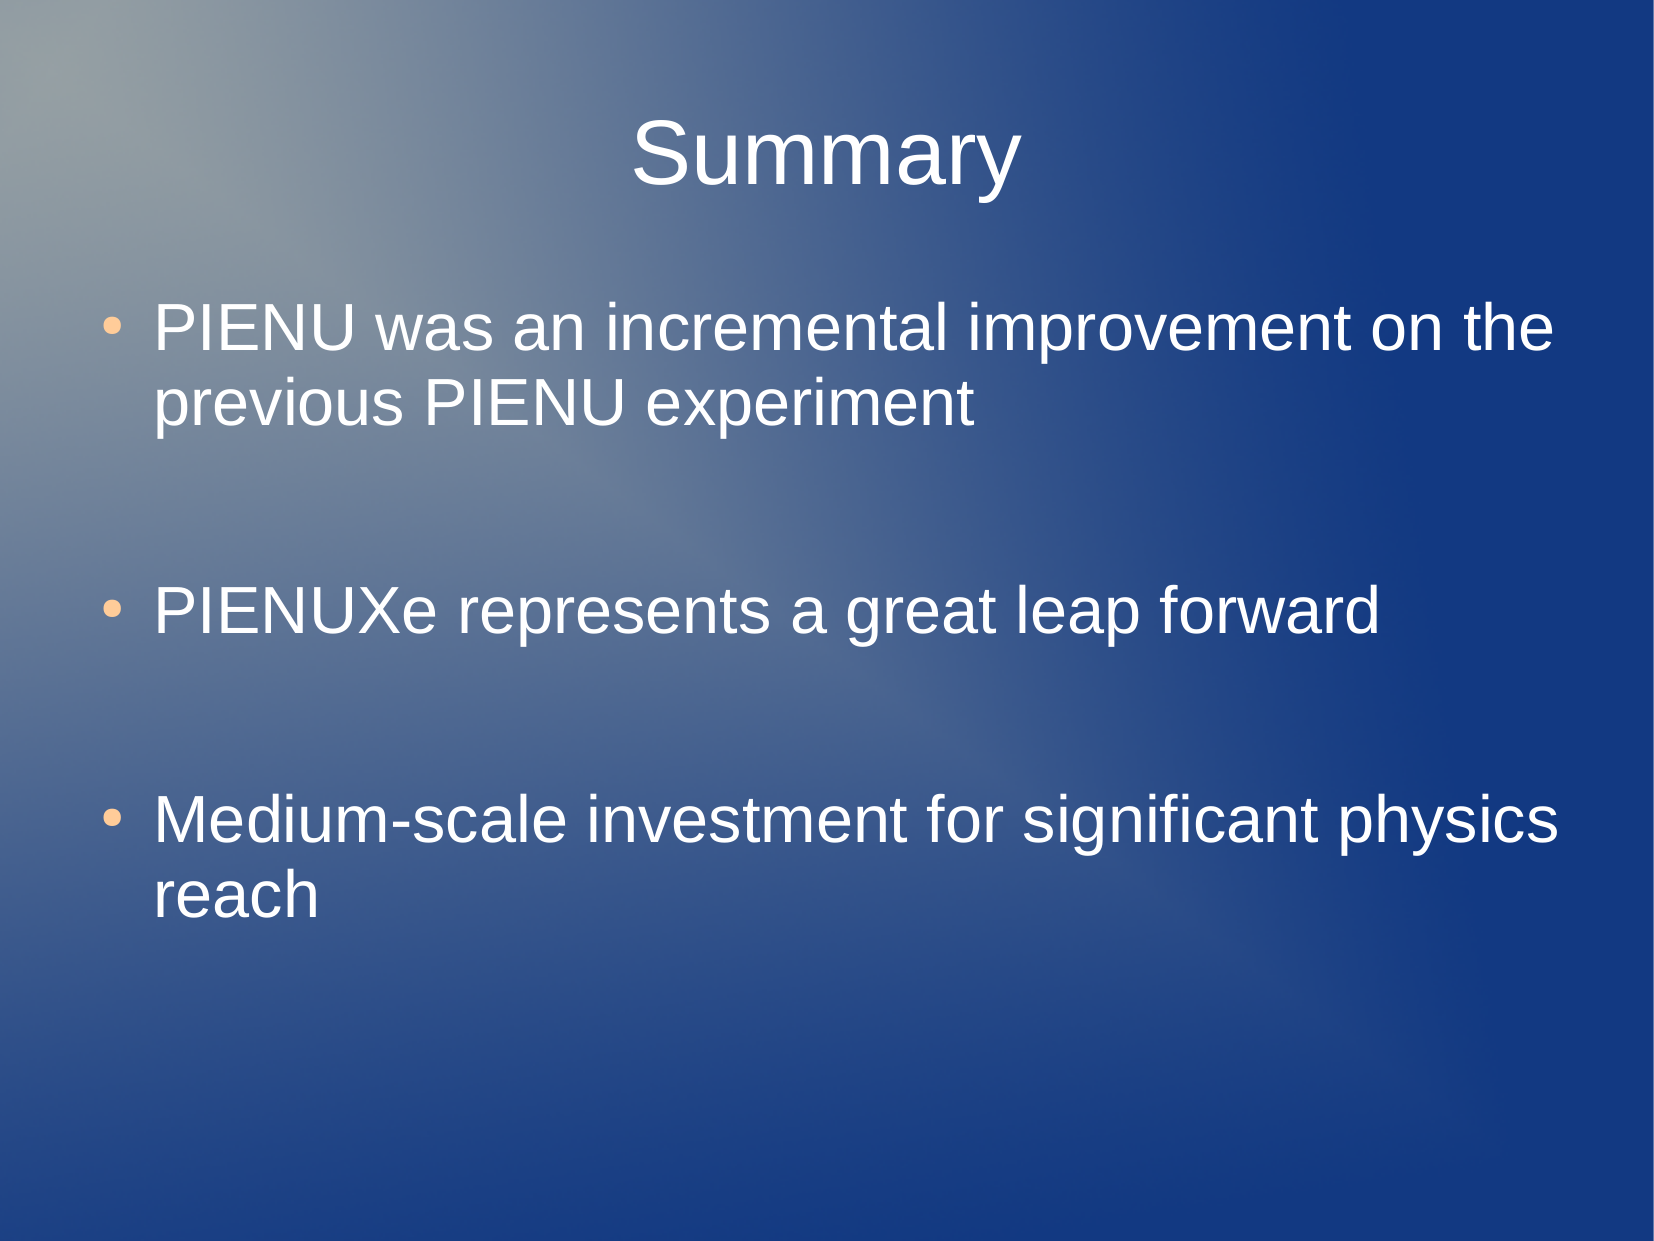

# Summary
PIENU was an incremental improvement on the previous PIENU experiment
PIENUXe represents a great leap forward
Medium-scale investment for significant physics reach